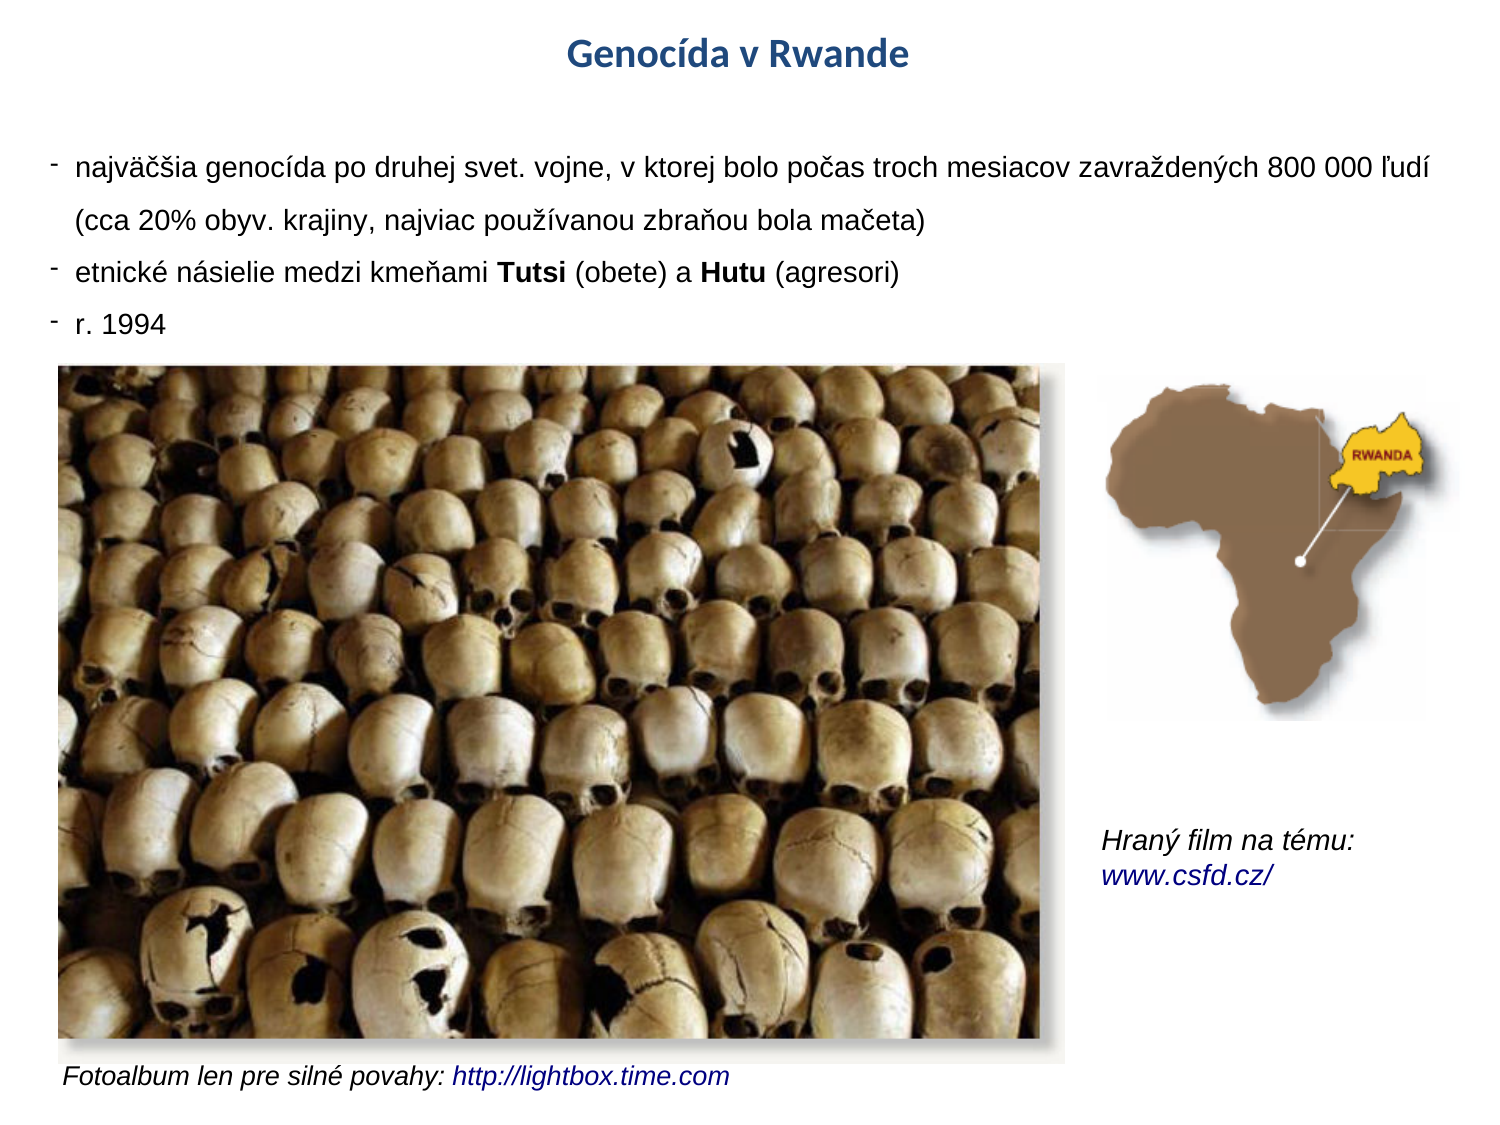

Genocída v Rwande
 najväčšia genocída po druhej svet. vojne, v ktorej bolo počas troch mesiacov zavraždených 800 000 ľudí
 (cca 20% obyv. krajiny, najviac používanou zbraňou bola mačeta)
 etnické násielie medzi kmeňami Tutsi (obete) a Hutu (agresori)
 r. 1994
Hraný film na tému: www.csfd.cz/
Fotoalbum len pre silné povahy: http://lightbox.time.com